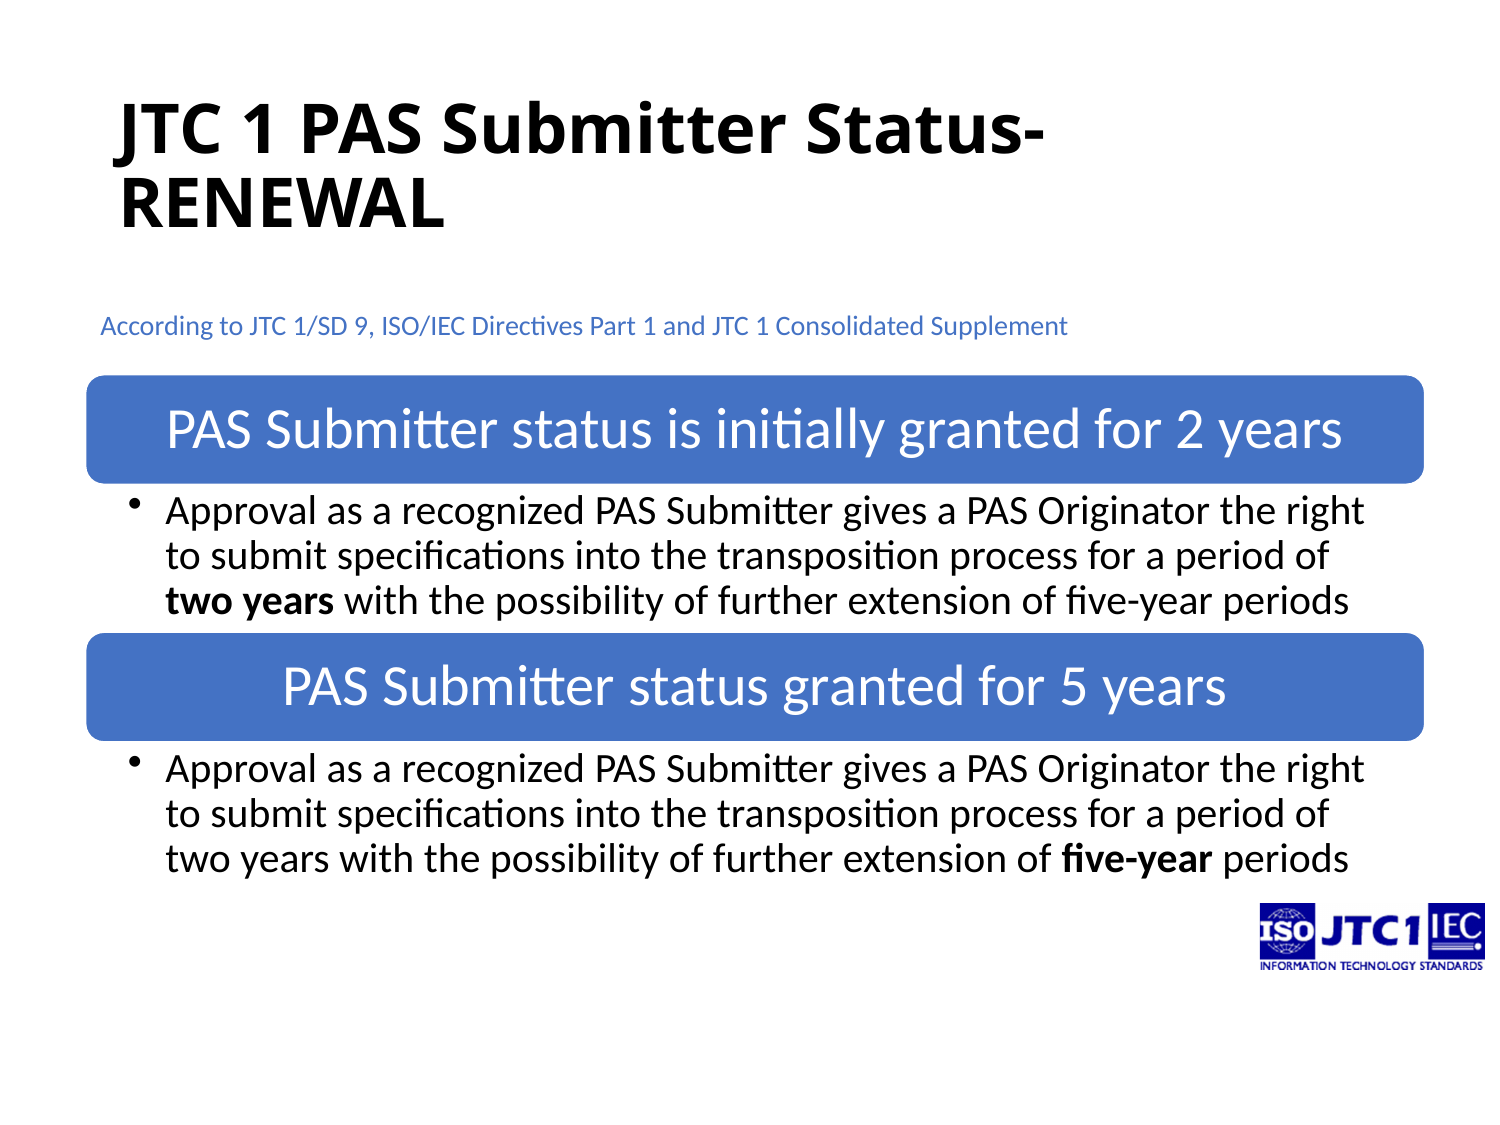

# JTC 1 PAS Submitter Status- RENEWAL
According to JTC 1/SD 9, ISO/IEC Directives Part 1 and JTC 1 Consolidated Supplement
PAS Submitter status is initially granted for 2 years
Approval as a recognized PAS Submitter gives a PAS Originator the right to submit specifications into the transposition process for a period of two years with the possibility of further extension of five-year periods
PAS Submitter status granted for 5 years
Approval as a recognized PAS Submitter gives a PAS Originator the right to submit specifications into the transposition process for a period of two years with the possibility of further extension of five-year periods